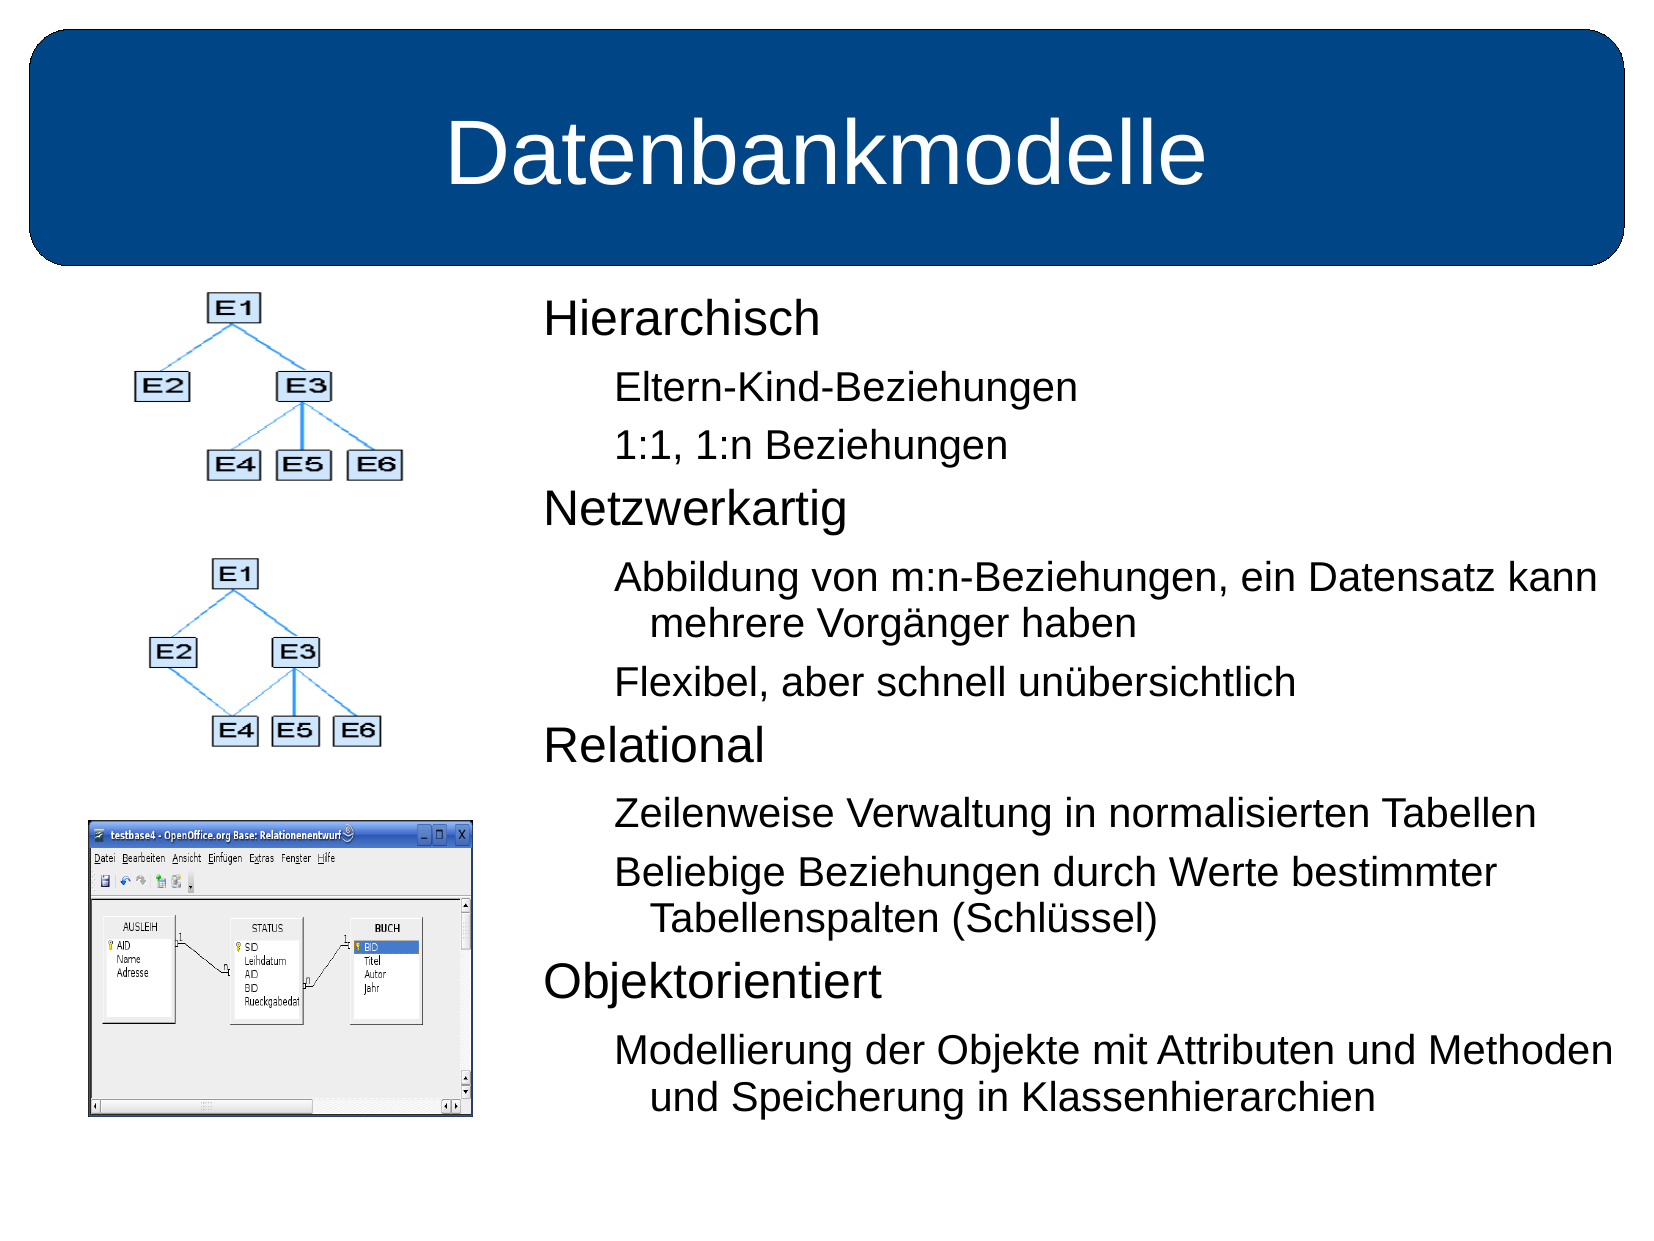

# Datenbankmodelle
Hierarchisch
Eltern-Kind-Beziehungen
1:1, 1:n Beziehungen
Netzwerkartig
Abbildung von m:n-Beziehungen, ein Datensatz kann mehrere Vorgänger haben
Flexibel, aber schnell unübersichtlich
Relational
Zeilenweise Verwaltung in normalisierten Tabellen
Beliebige Beziehungen durch Werte bestimmter Tabellenspalten (Schlüssel)
Objektorientiert
Modellierung der Objekte mit Attributen und Methoden und Speicherung in Klassenhierarchien